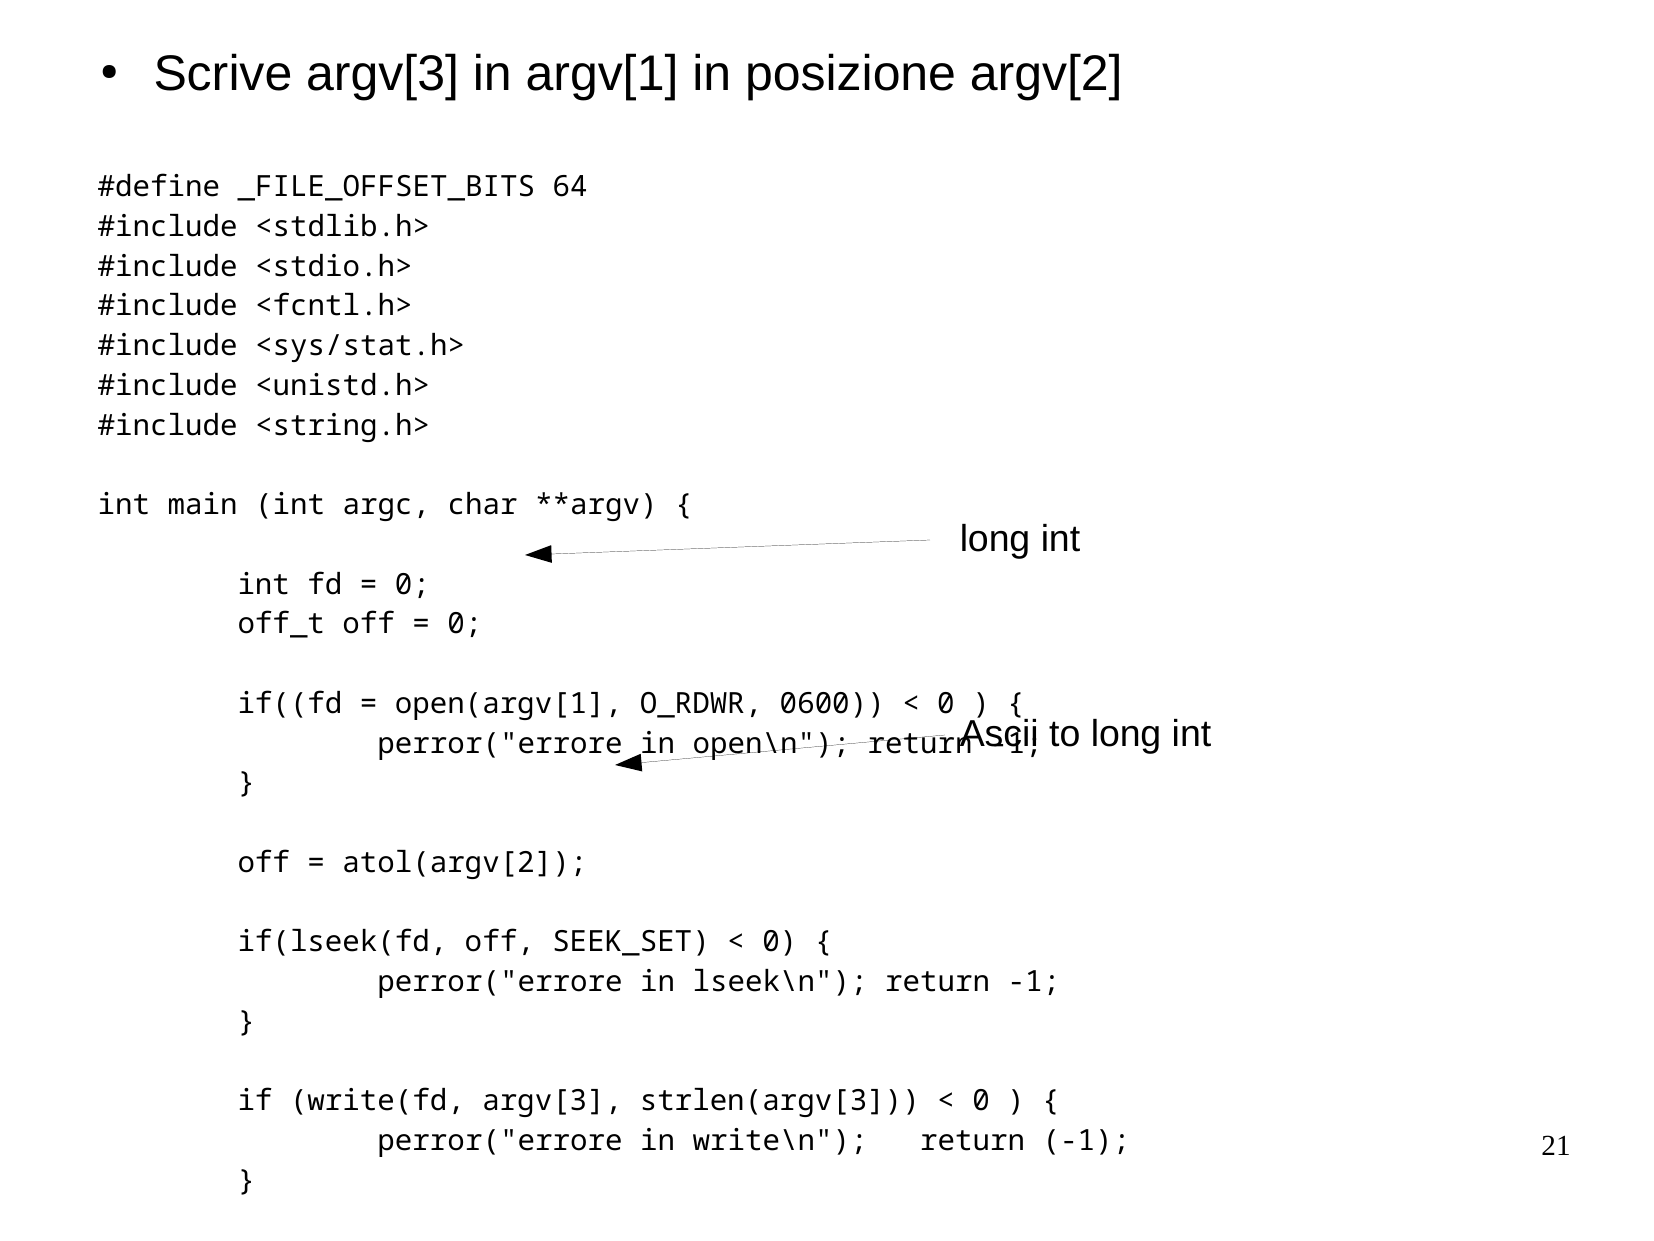

# Scrive argv[3] in argv[1] in posizione argv[2]
#define _FILE_OFFSET_BITS 64
#include <stdlib.h>
#include <stdio.h>
#include <fcntl.h>
#include <sys/stat.h>
#include <unistd.h>
#include <string.h>
int main (int argc, char **argv) {
 int fd = 0;
 off_t off = 0;
 if((fd = open(argv[1], O_RDWR, 0600)) < 0 ) {
 perror("errore in open\n"); return -1;
 }
 off = atol(argv[2]);
 if(lseek(fd, off, SEEK_SET) < 0) {
 perror("errore in lseek\n"); return -1;
 }
 if (write(fd, argv[3], strlen(argv[3])) < 0 ) {
 perror("errore in write\n"); return (-1);
 }
 close(fd);
 return 0;
}
long int
Ascii to long int
21